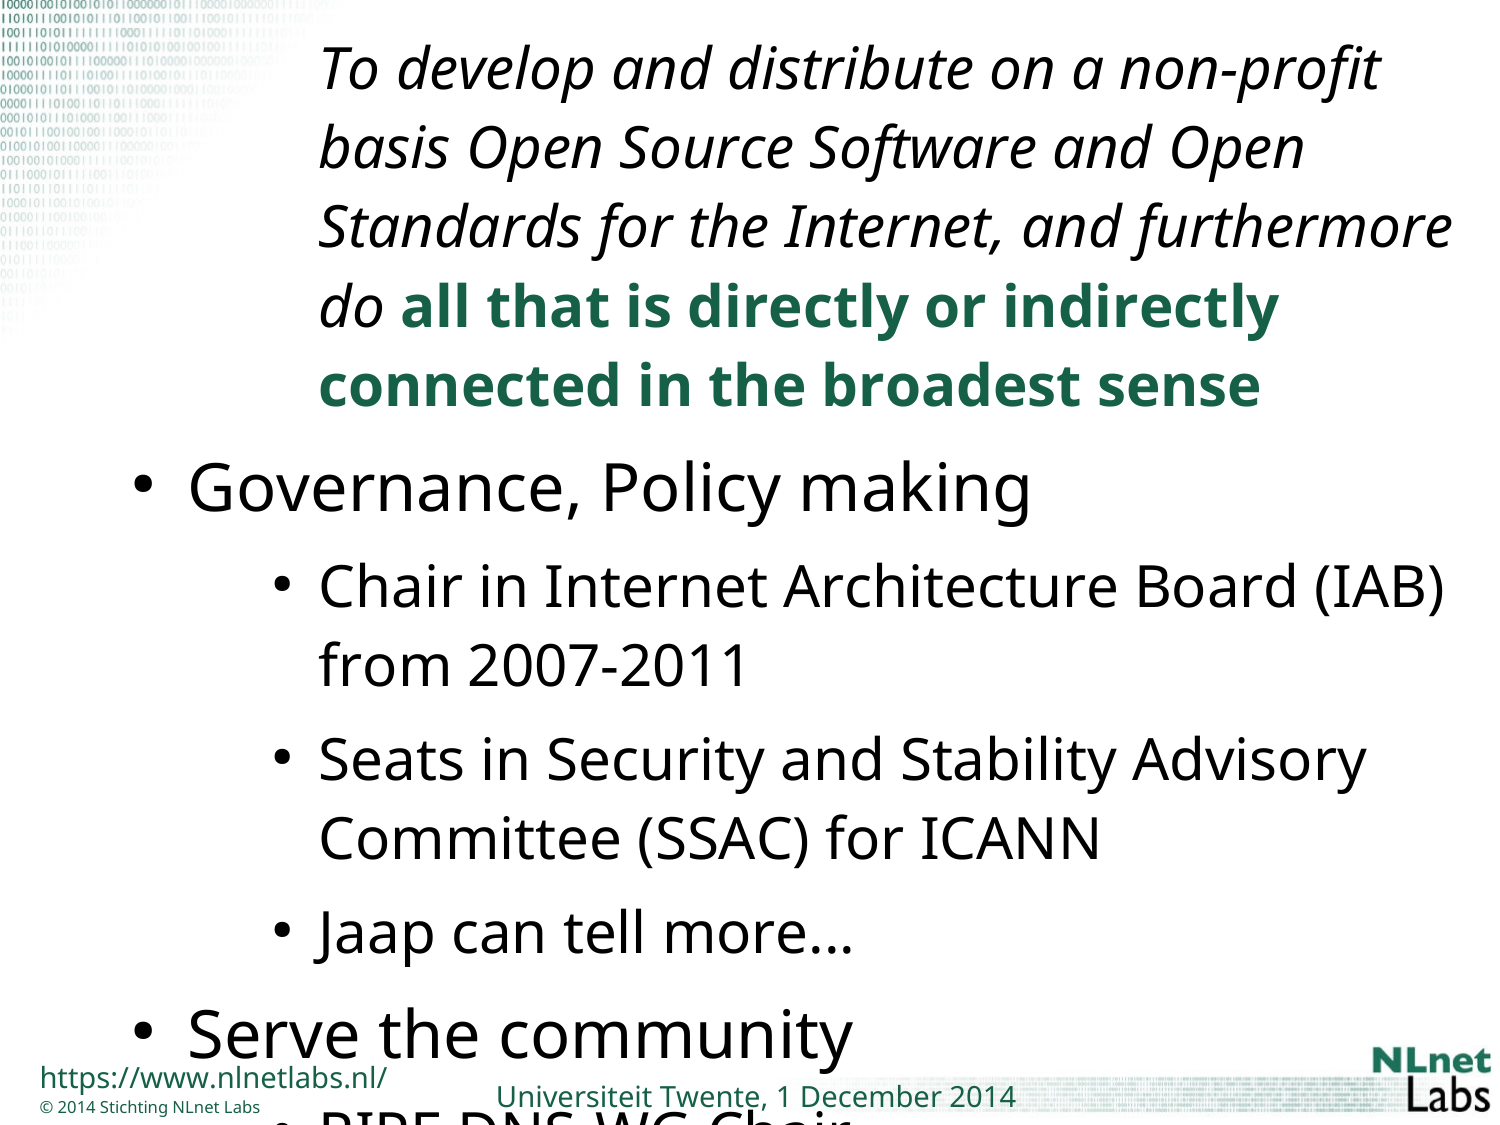

# To develop and distribute on a non-profit basis Open Source Software and Open Standards for the Internet, and furthermore do all that is directly or indirectly connected in the broadest sense
Governance, Policy making
Chair in Internet Architecture Board (IAB) from 2007-2011
Seats in Security and Stability Advisory Committee (SSAC) for ICANN
Jaap can tell more...
Serve the community
RIPE DNS-WG Chair